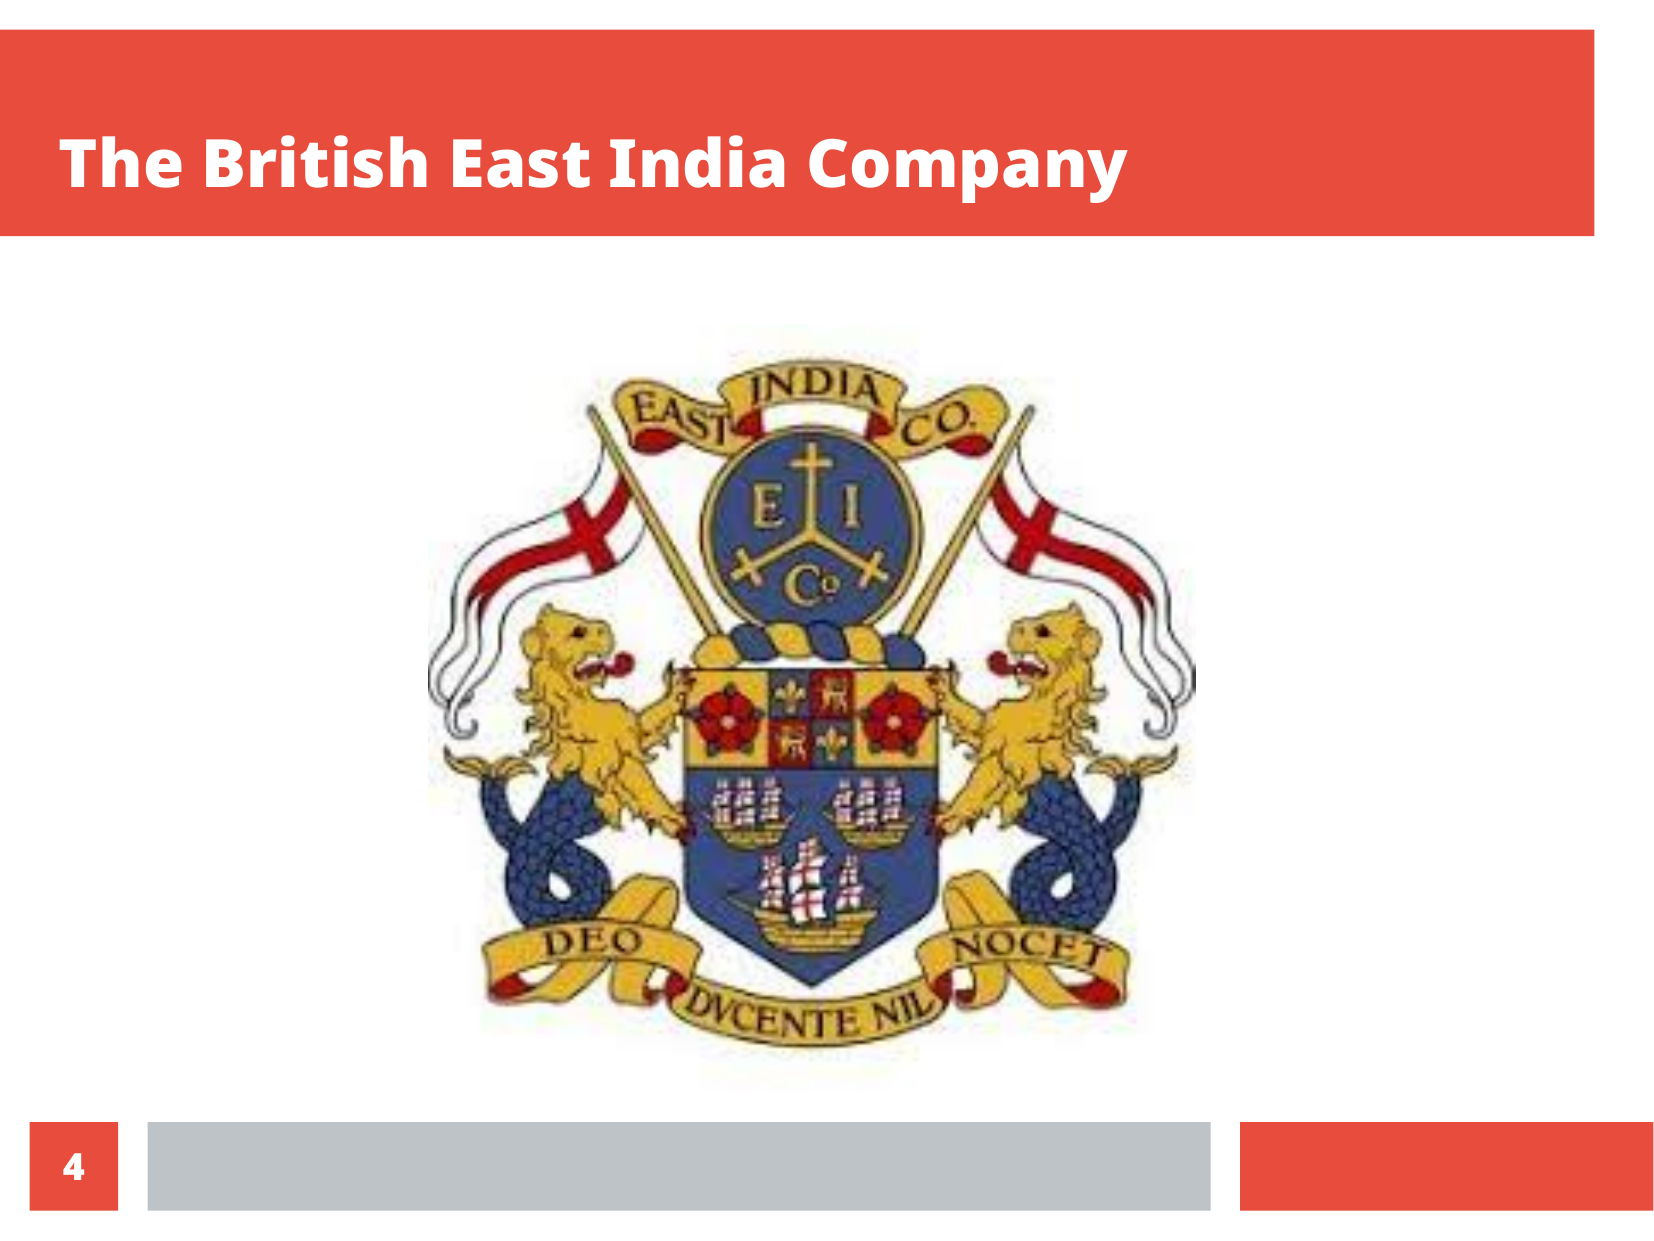

# The British East India Company
4